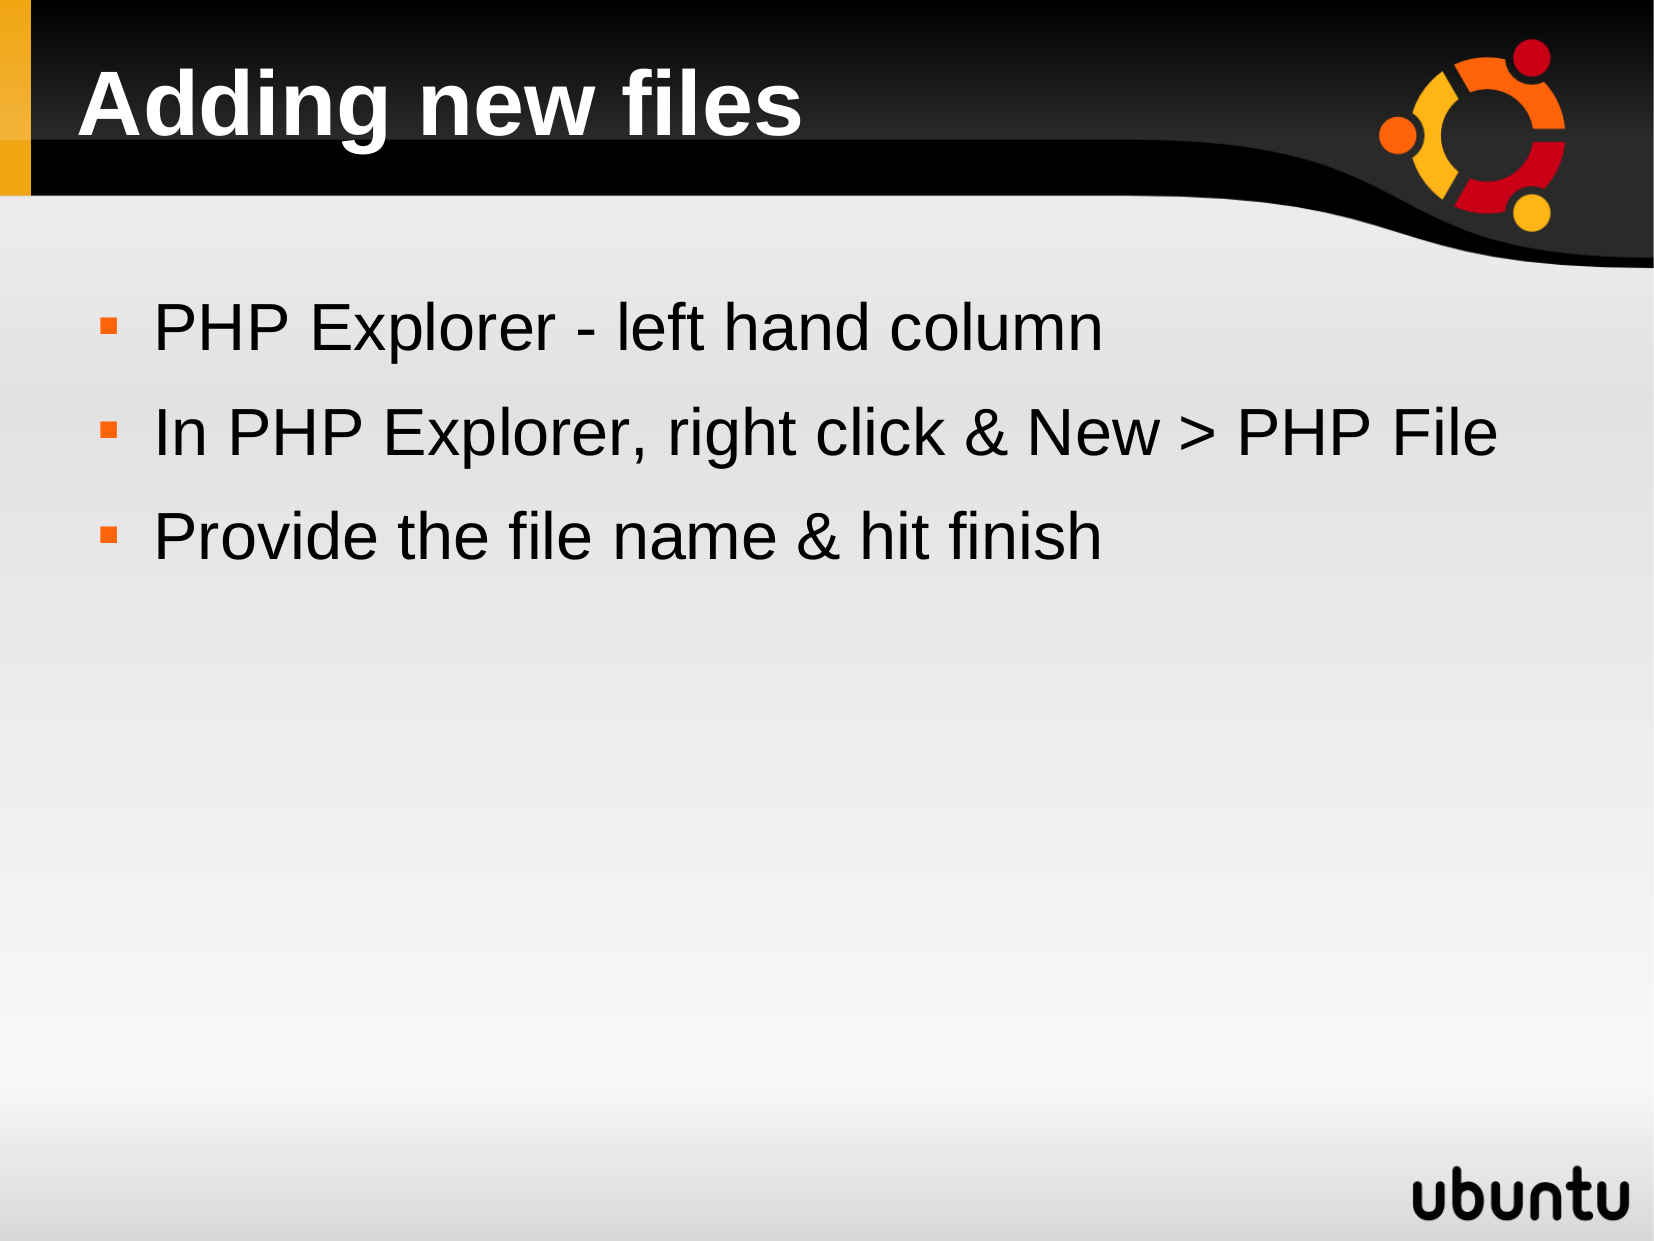

# Adding new files
PHP Explorer - left hand column
In PHP Explorer, right click & New > PHP File
Provide the file name & hit finish